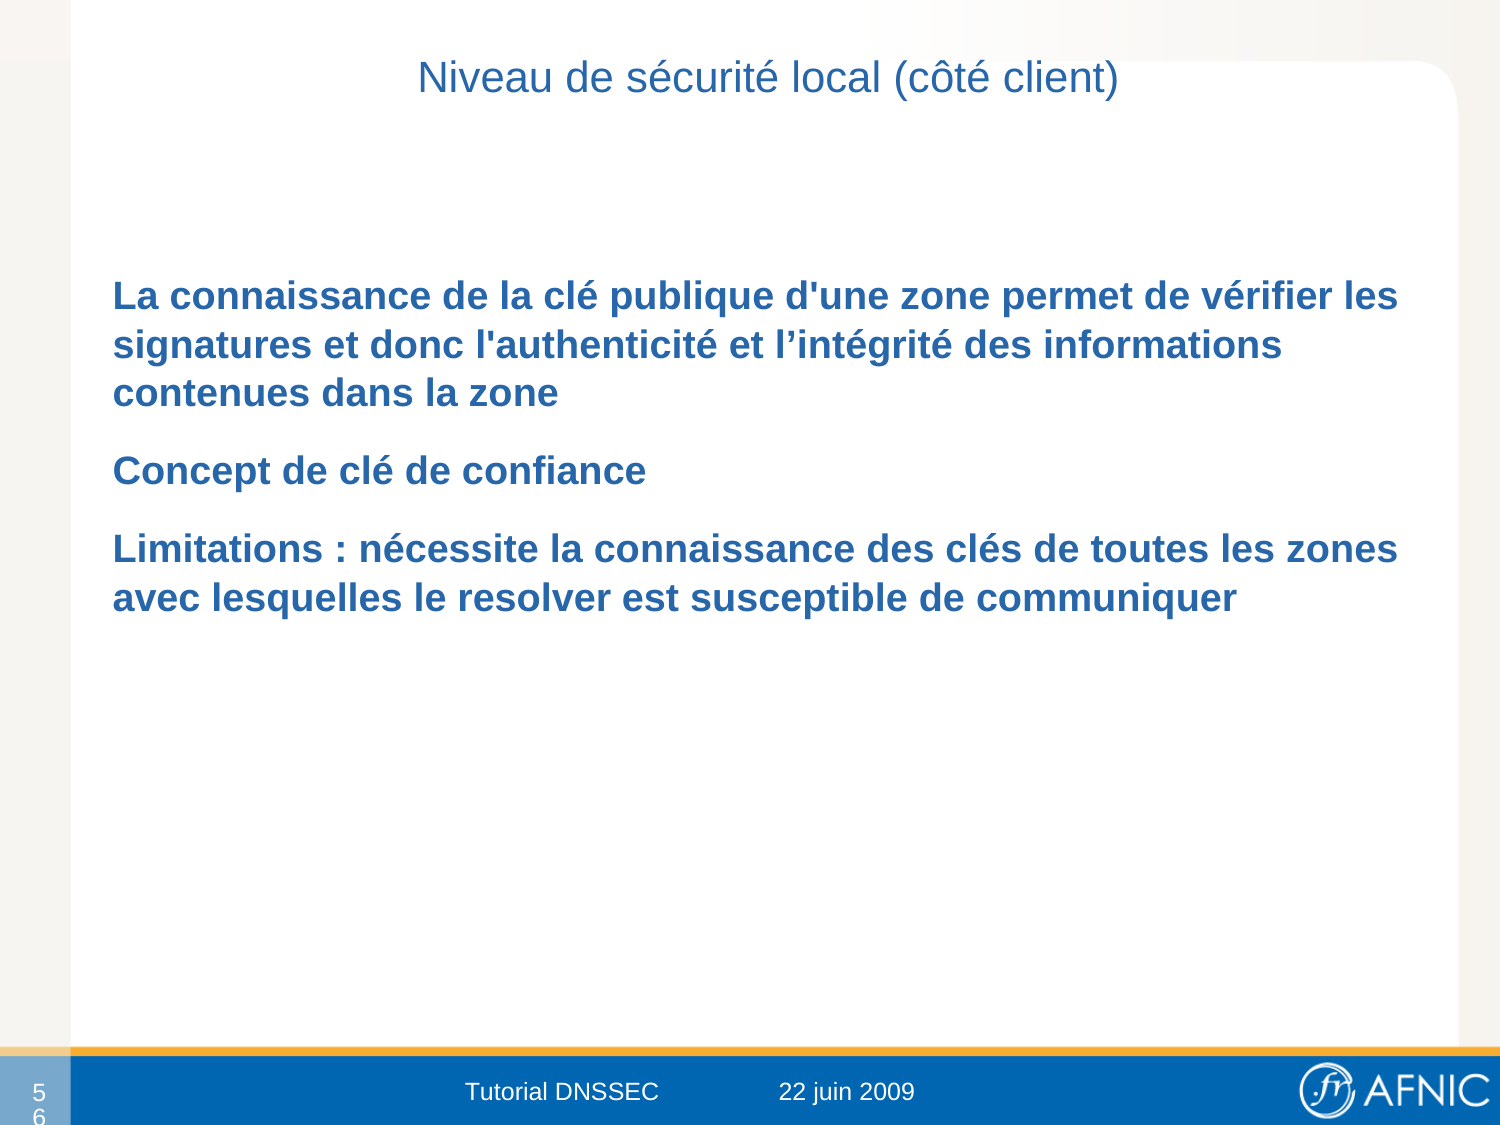

# Niveau de sécurité local (côté client)
La connaissance de la clé publique d'une zone permet de vérifier les signatures et donc l'authenticité et l’intégrité des informations contenues dans la zone
Concept de clé de confiance
Limitations : nécessite la connaissance des clés de toutes les zones avec lesquelles le resolver est susceptible de communiquer